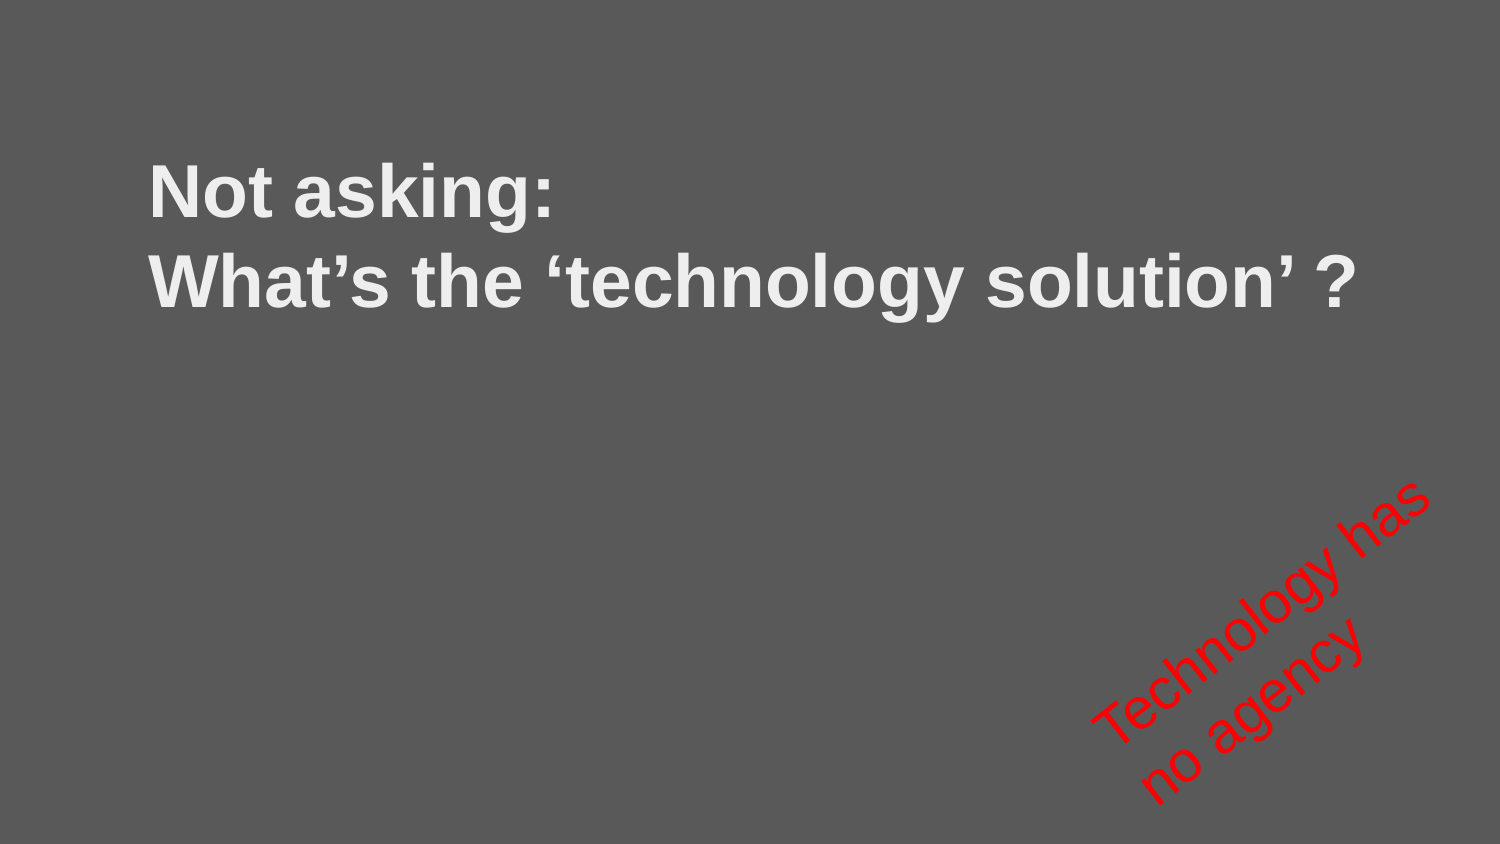

# Not asking: What’s the ‘technology solution’ ?
Technology has no agency